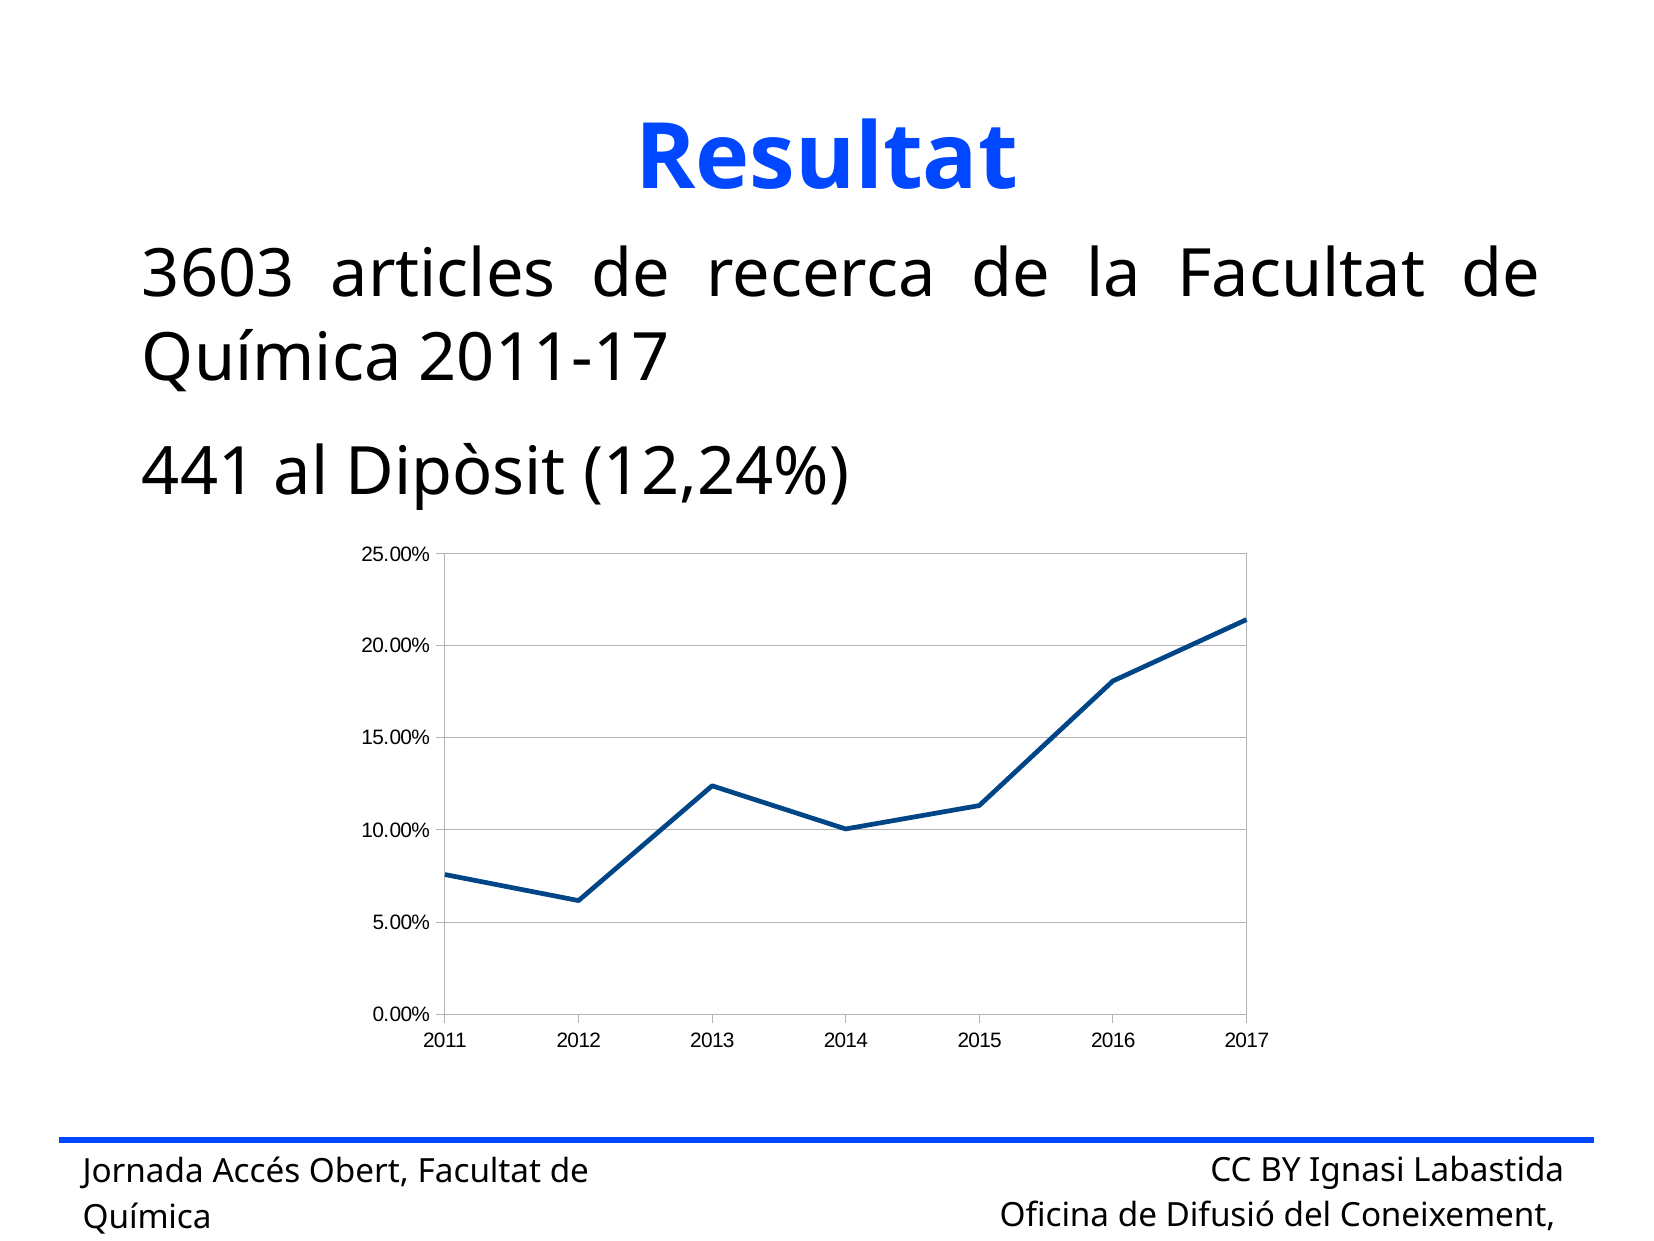

# Resultat
3603 articles de recerca de la Facultat de Química 2011-17
441 al Dipòsit (12,24%)
### Chart
| Category | articles |
|---|---|
| 2011 | 0.0757855822550832 |
| 2012 | 0.0616302186878728 |
| 2013 | 0.124031007751938 |
| 2014 | 0.100538599640934 |
| 2015 | 0.113243761996161 |
| 2016 | 0.180914512922465 |
| 2017 | 0.214285714285714 |